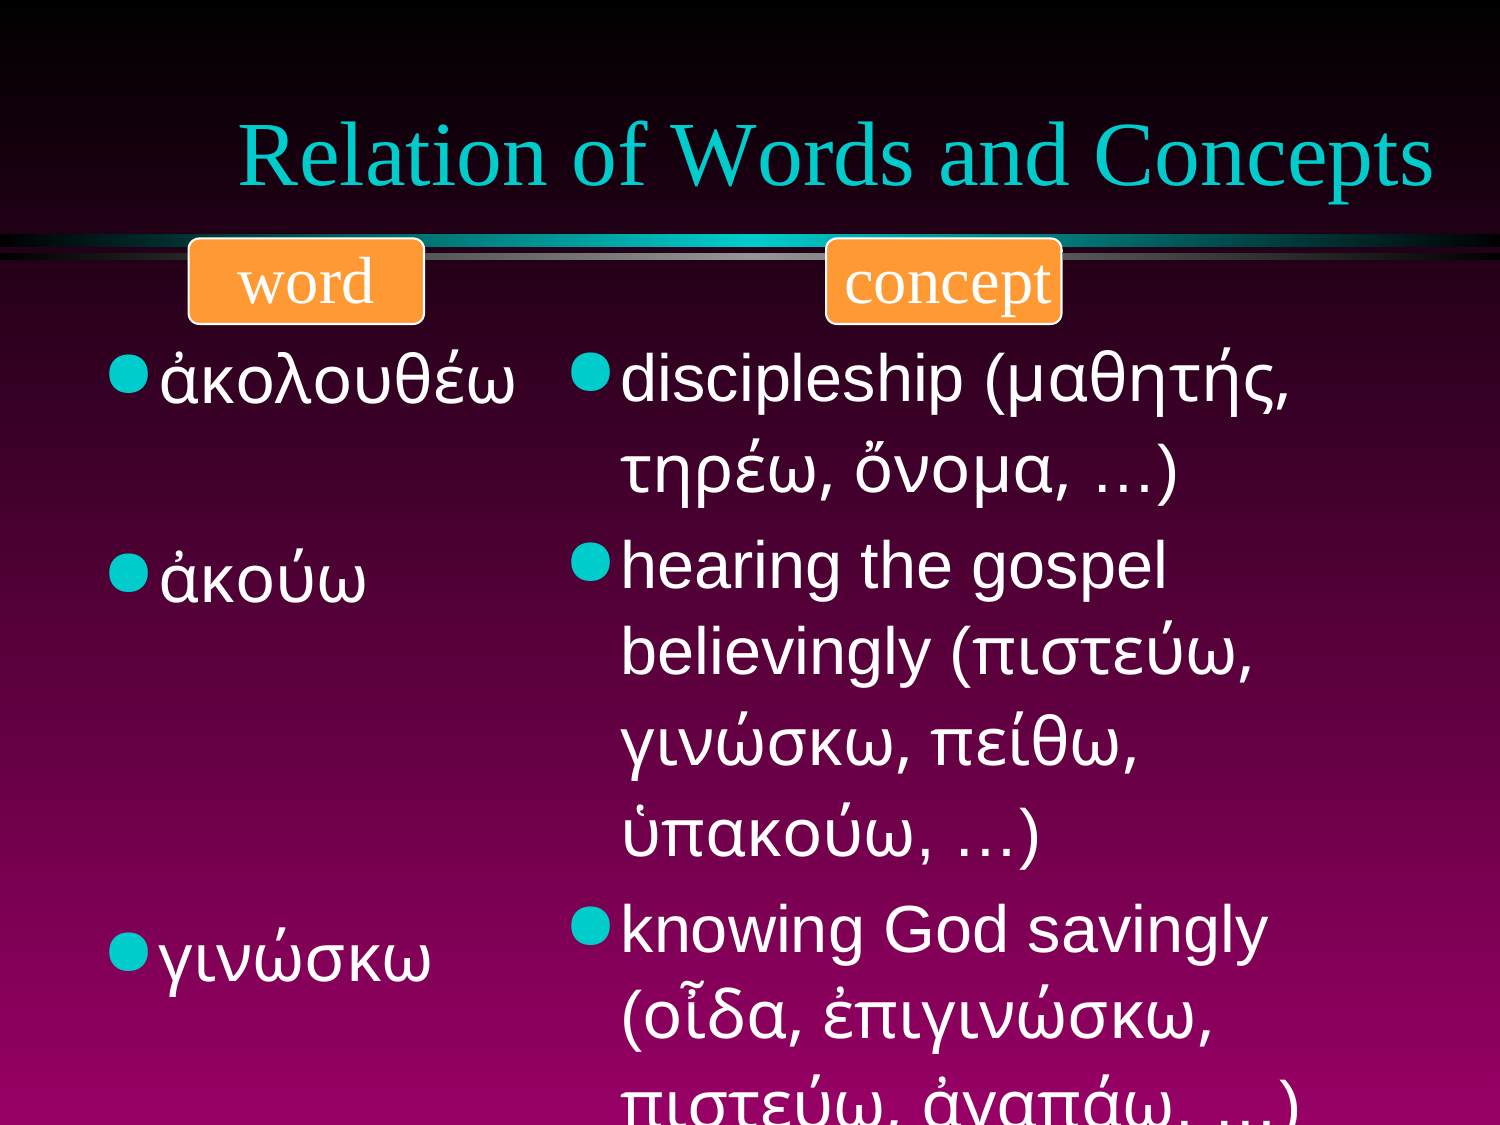

# Relation of Words and Concepts
word
concept
discipleship (μαθητής, τηρέω, ὄνομα, …)
hearing the gospel believingly (πιστεύω, γινώσκω, πείθω, ὑπακούω, …)
knowing God savingly (οἶδα, ἐπιγινώσκω, πιστεύω, ἀγαπάω, …)
ἀκολουθέω
ἀκούω
γινώσκω